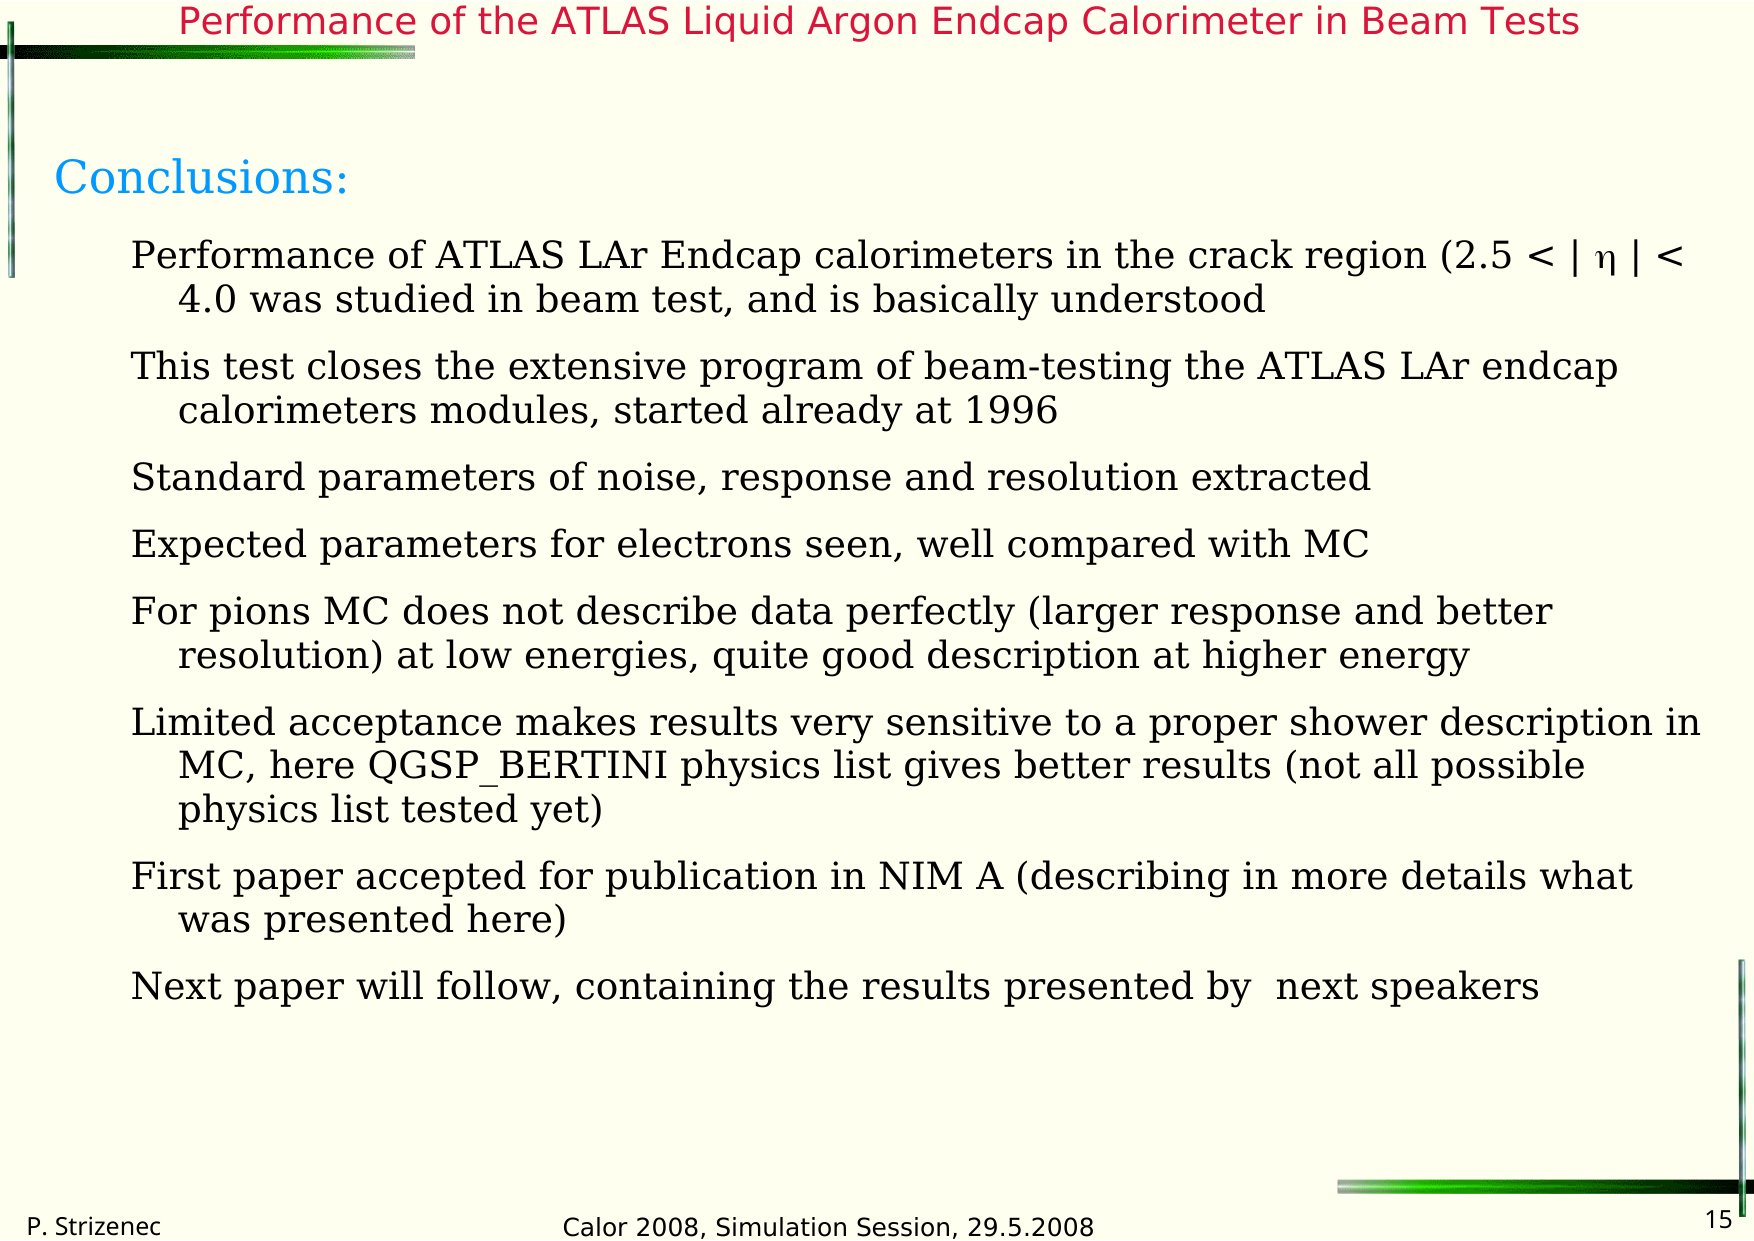

Performance of the ATLAS Liquid Argon Endcap Calorimeter in Beam Tests
# Conclusions:
Performance of ATLAS LAr Endcap calorimeters in the crack region (2.5 < |  | < 4.0 was studied in beam test, and is basically understood
This test closes the extensive program of beam-testing the ATLAS LAr endcap calorimeters modules, started already at 1996
Standard parameters of noise, response and resolution extracted
Expected parameters for electrons seen, well compared with MC
For pions MC does not describe data perfectly (larger response and better resolution) at low energies, quite good description at higher energy
Limited acceptance makes results very sensitive to a proper shower description in MC, here QGSP_BERTINI physics list gives better results (not all possible physics list tested yet)
First paper accepted for publication in NIM A (describing in more details what was presented here)
Next paper will follow, containing the results presented by next speakers
P. Strizenec
Calor 2008, Simulation Session, 29.5.2008